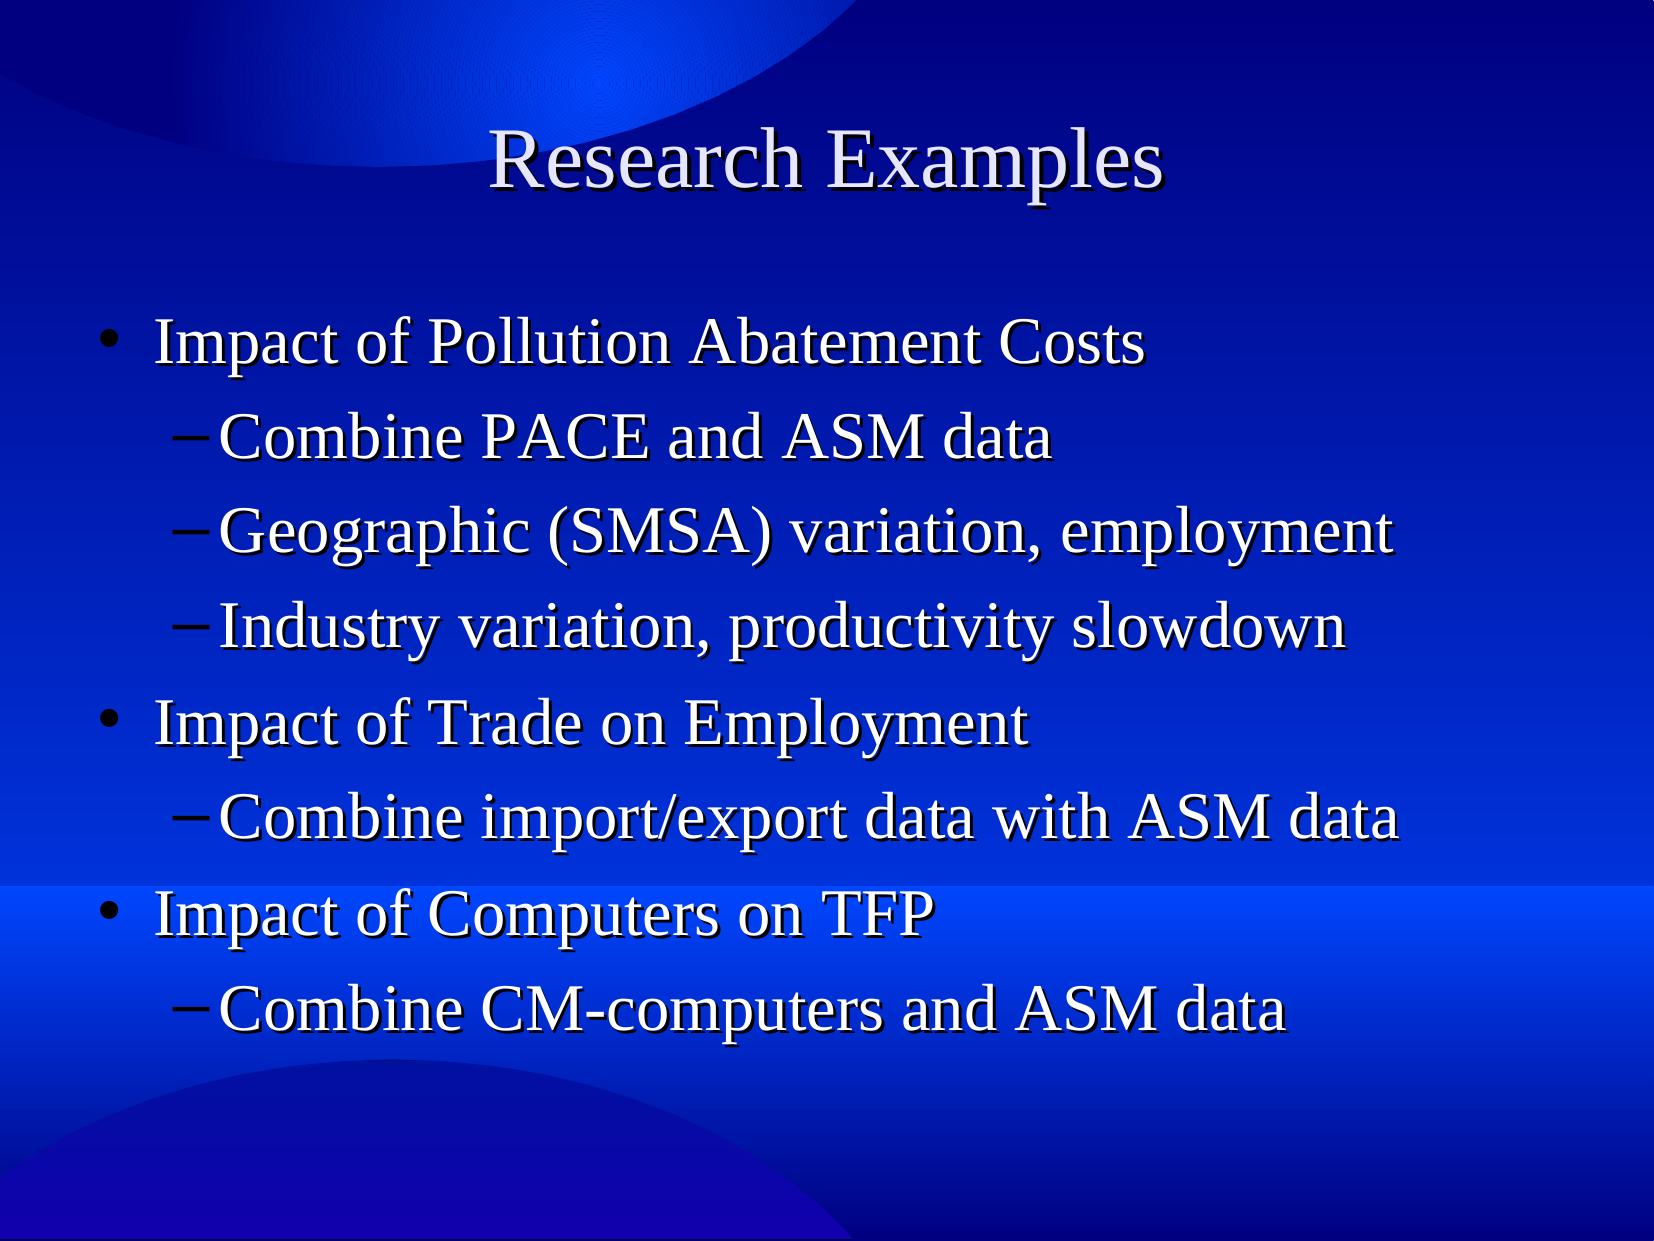

# Research Examples
Impact of Pollution Abatement Costs
Combine PACE and ASM data
Geographic (SMSA) variation, employment
Industry variation, productivity slowdown
Impact of Trade on Employment
Combine import/export data with ASM data
Impact of Computers on TFP
Combine CM-computers and ASM data